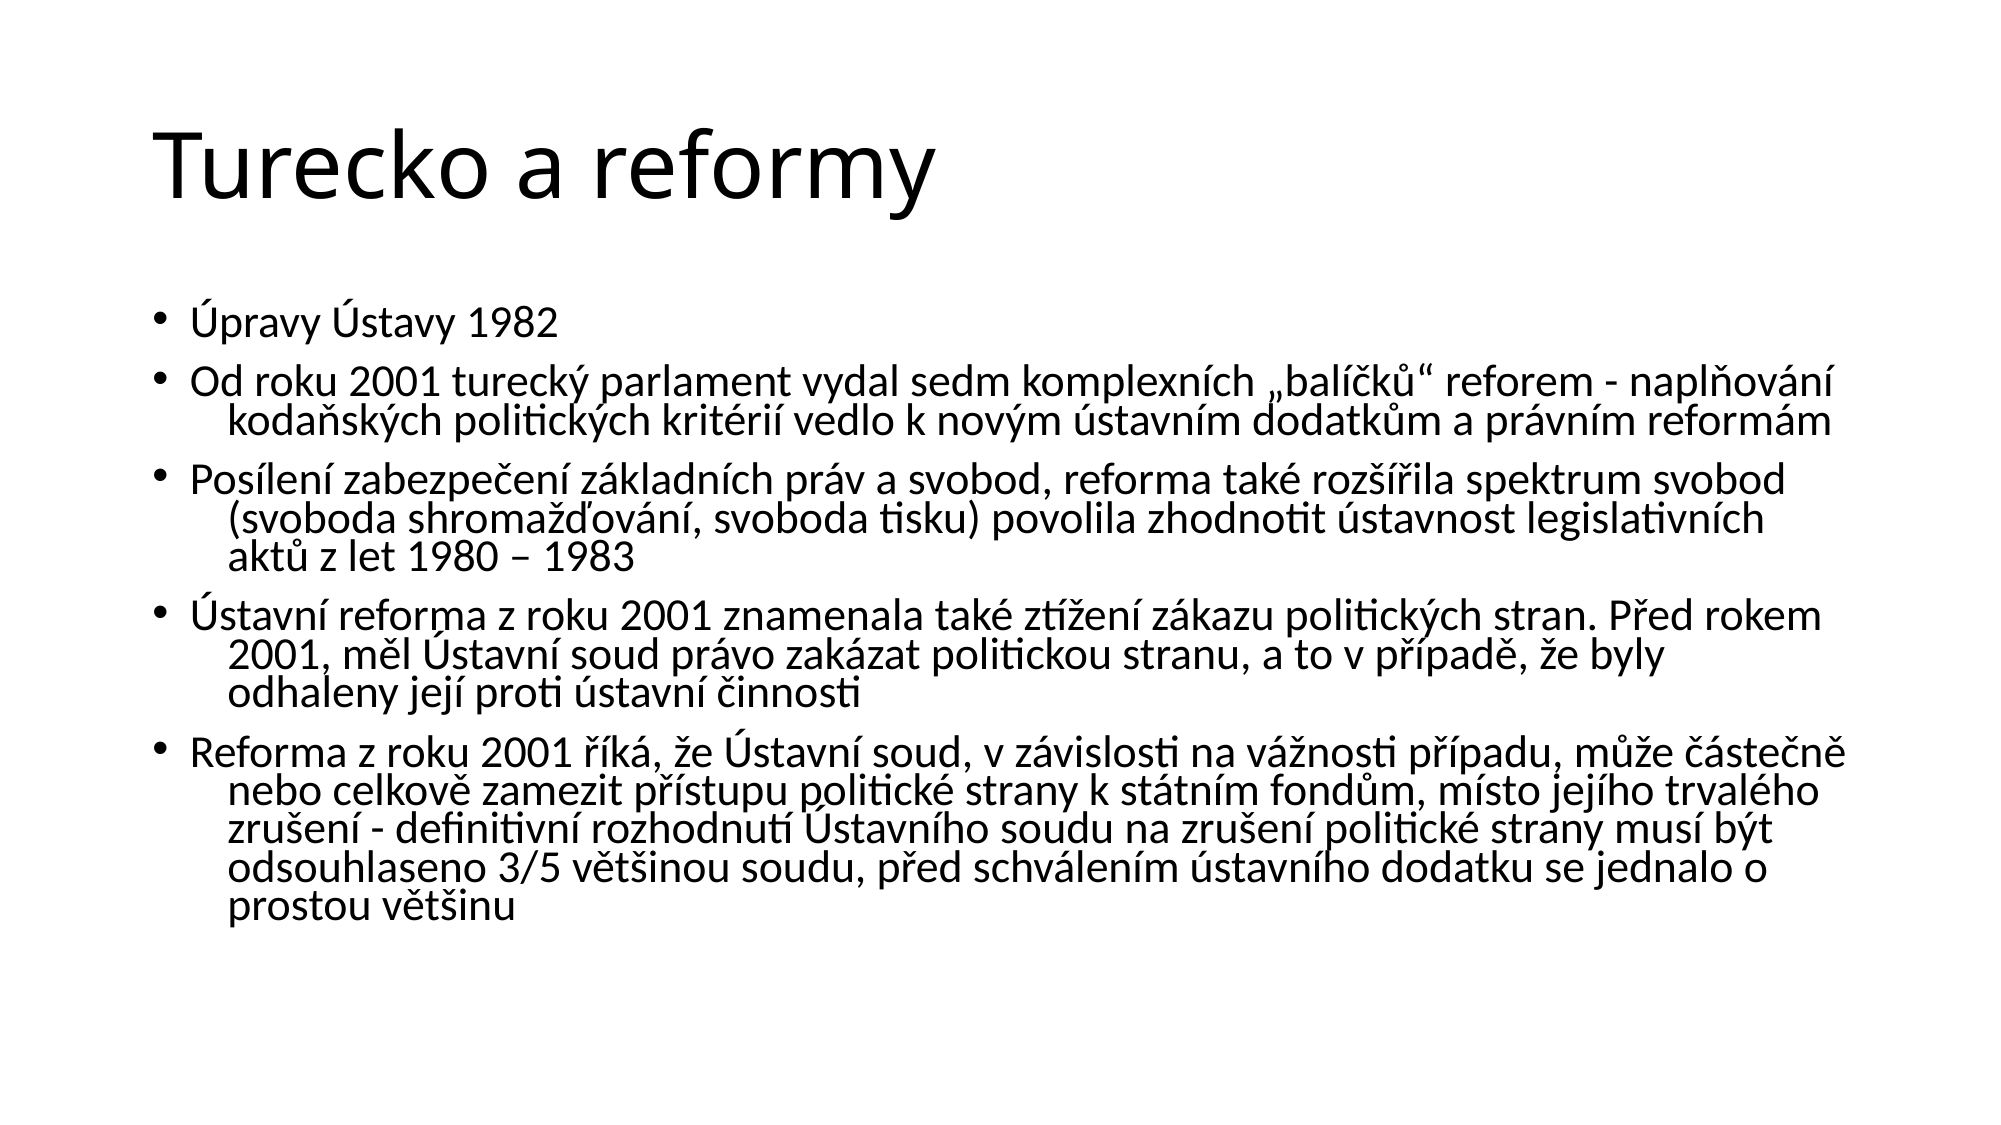

# Turecko a reformy
Úpravy Ústavy 1982
Od roku 2001 turecký parlament vydal sedm komplexních „balíčků“ reforem - naplňování kodaňských politických kritérií vedlo k novým ústavním dodatkům a právním reformám
Posílení zabezpečení základních práv a svobod, reforma také rozšířila spektrum svobod (svoboda shromažďování, svoboda tisku) povolila zhodnotit ústavnost legislativních aktů z let 1980 – 1983
Ústavní reforma z roku 2001 znamenala také ztížení zákazu politických stran. Před rokem 2001, měl Ústavní soud právo zakázat politickou stranu, a to v případě, že byly odhaleny její proti ústavní činnosti
Reforma z roku 2001 říká, že Ústavní soud, v závislosti na vážnosti případu, může částečně nebo celkově zamezit přístupu politické strany k státním fondům, místo jejího trvalého zrušení - definitivní rozhodnutí Ústavního soudu na zrušení politické strany musí být odsouhlaseno 3/5 většinou soudu, před schválením ústavního dodatku se jednalo o prostou většinu